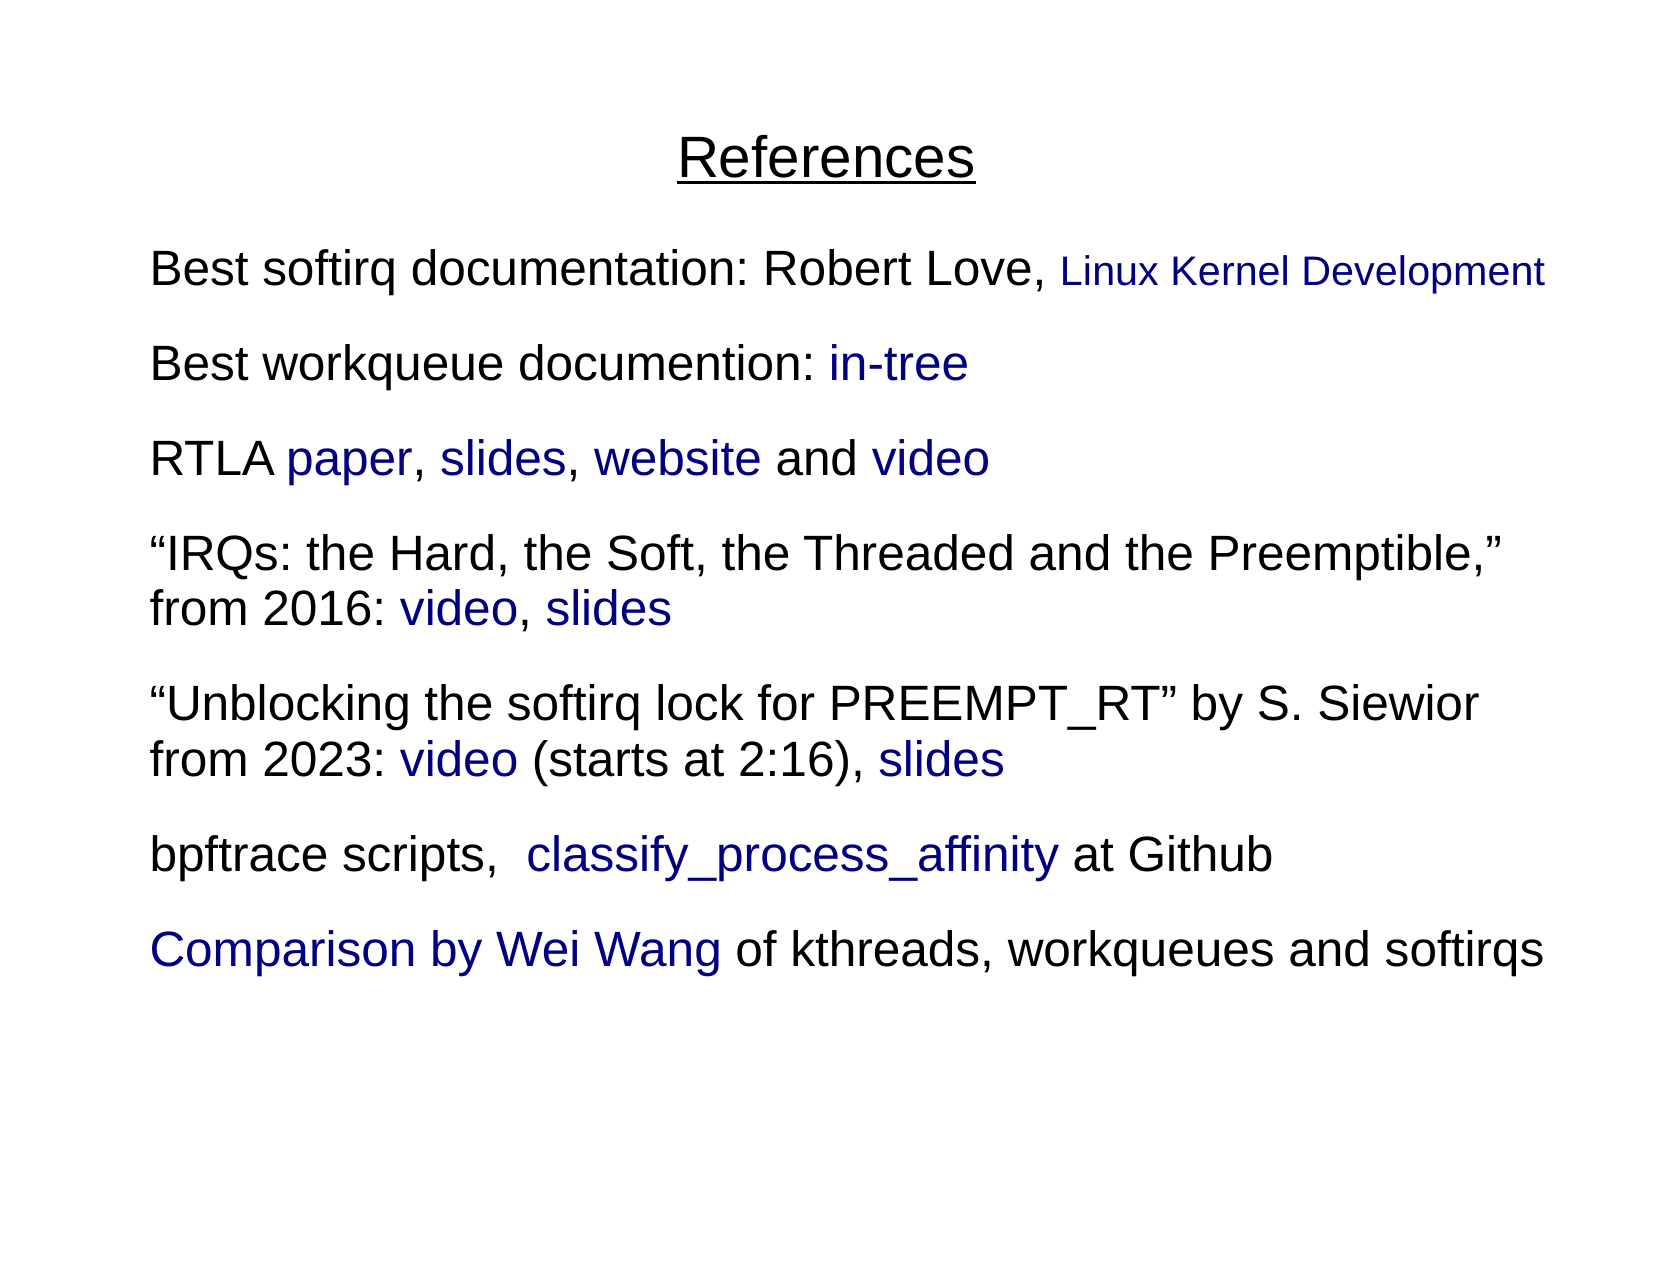

# References
Best softirq documentation: Robert Love, Linux Kernel Development
Best workqueue documention: in-tree
RTLA paper, slides, website and video
“IRQs: the Hard, the Soft, the Threaded and the Preemptible,” from 2016: video, slides
“Unblocking the softirq lock for PREEMPT_RT” by S. Siewior from 2023: video (starts at 2:16), slides
bpftrace scripts, classify_process_affinity at Github
Comparison by Wei Wang of kthreads, workqueues and softirqs